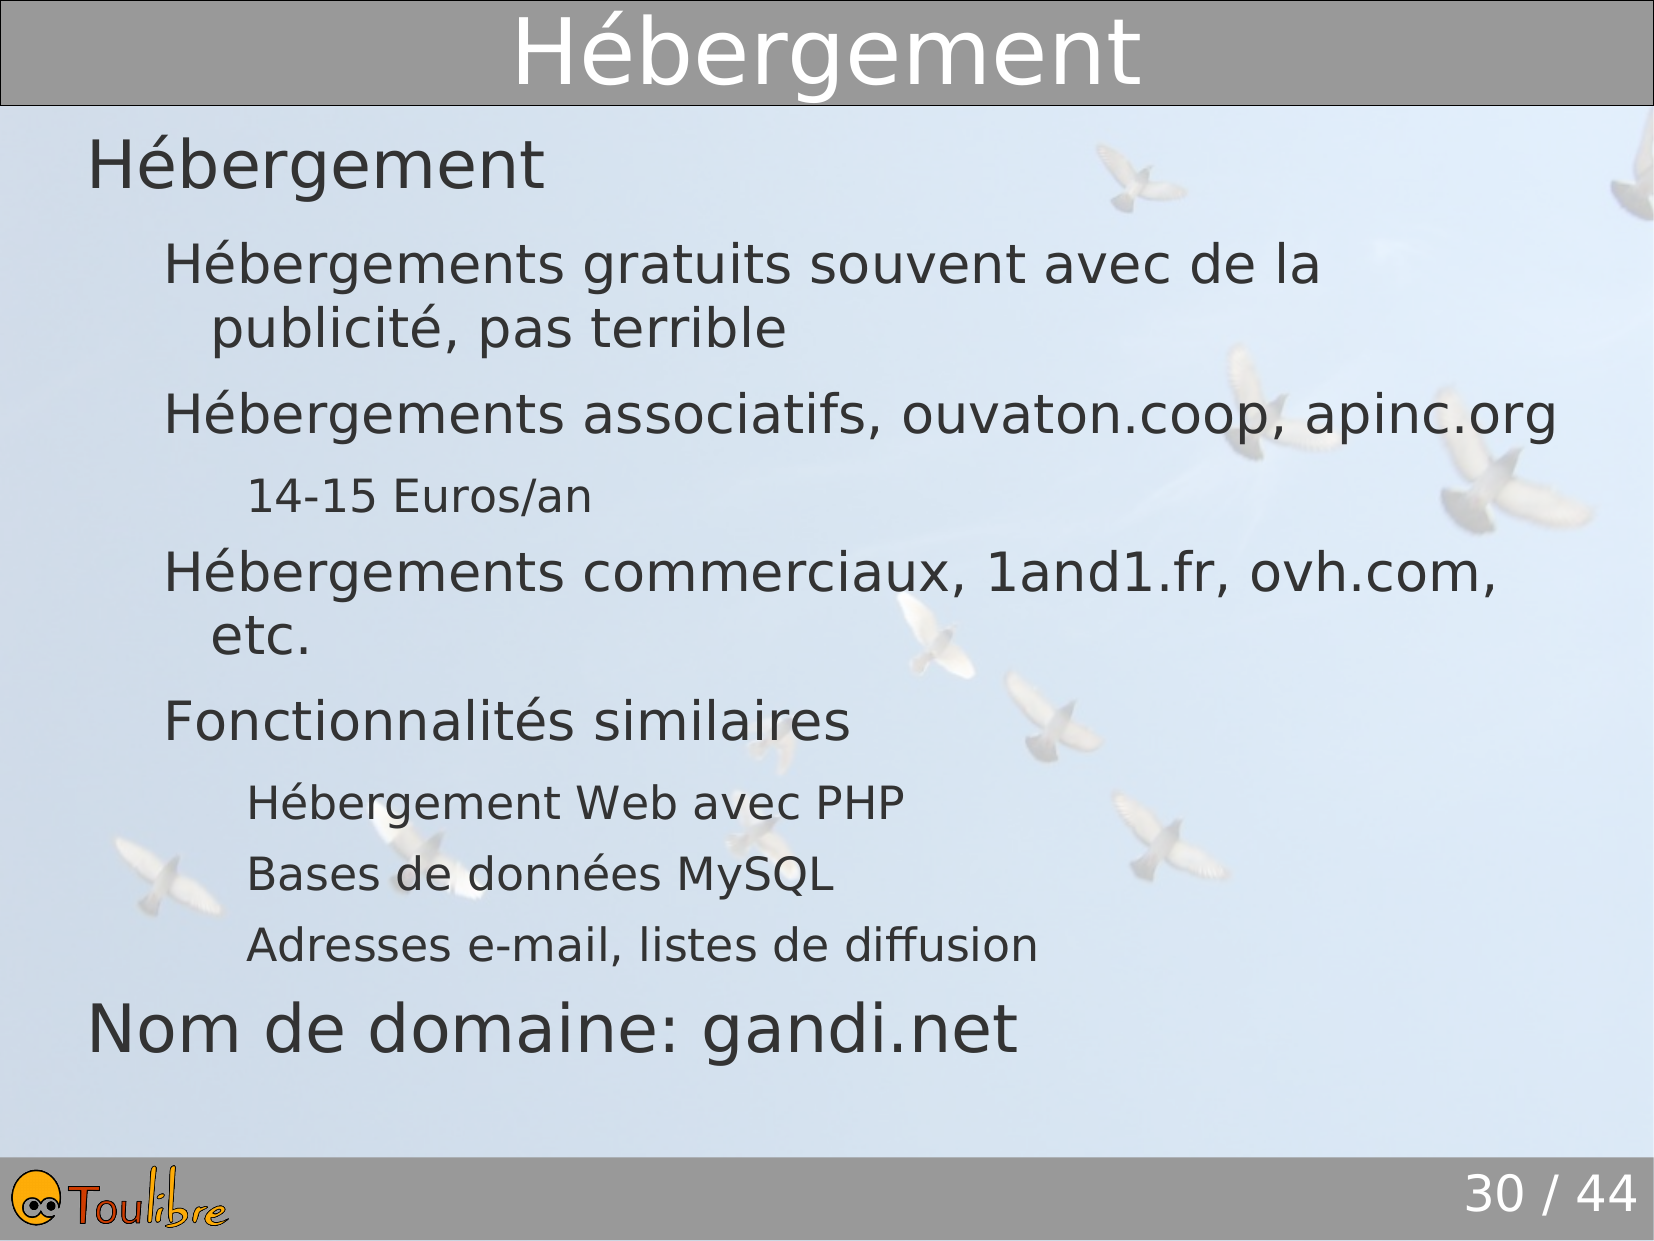

# Hébergement
Hébergement
Hébergements gratuits souvent avec de la publicité, pas terrible
Hébergements associatifs, ouvaton.coop, apinc.org
14-15 Euros/an
Hébergements commerciaux, 1and1.fr, ovh.com, etc.
Fonctionnalités similaires
Hébergement Web avec PHP
Bases de données MySQL
Adresses e-mail, listes de diffusion
Nom de domaine: gandi.net